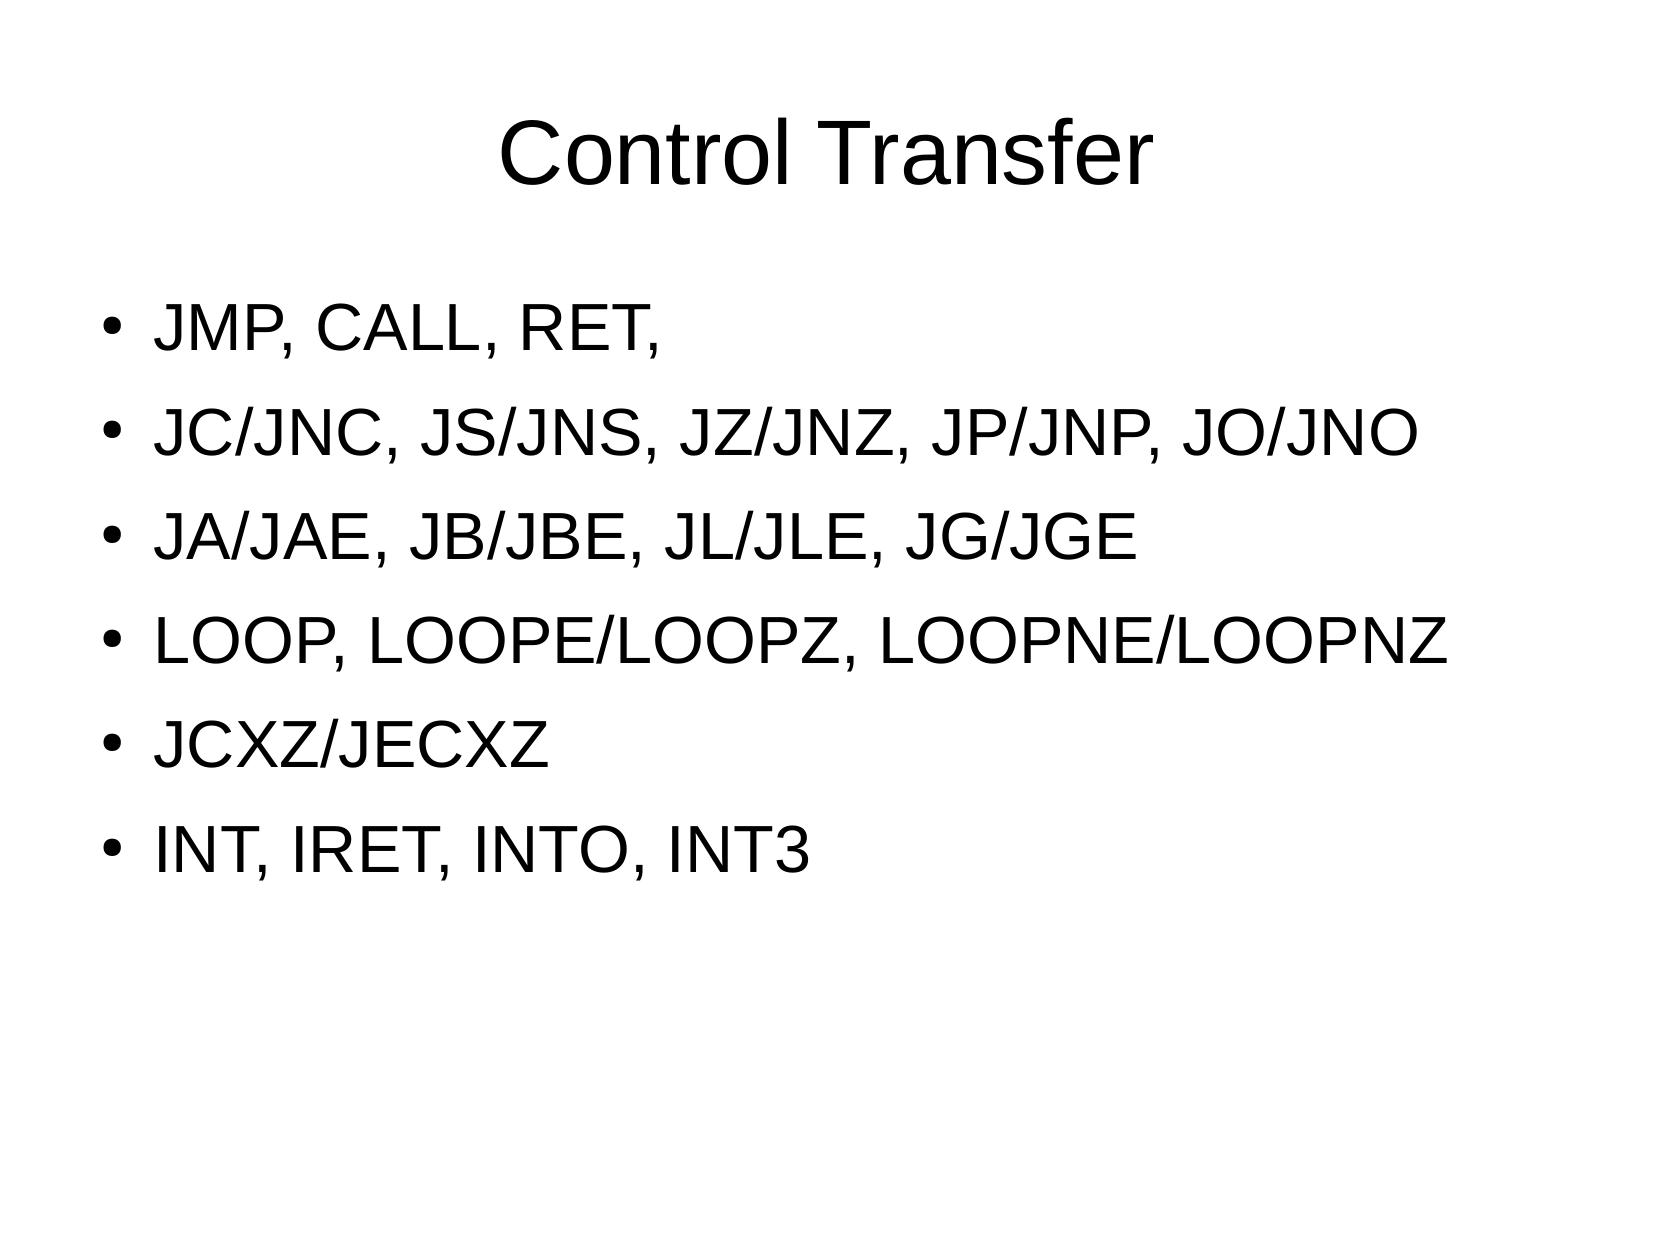

# Control Transfer
JMP, CALL, RET,
JC/JNC, JS/JNS, JZ/JNZ, JP/JNP, JO/JNO
JA/JAE, JB/JBE, JL/JLE, JG/JGE
LOOP, LOOPE/LOOPZ, LOOPNE/LOOPNZ
JCXZ/JECXZ
INT, IRET, INTO, INT3